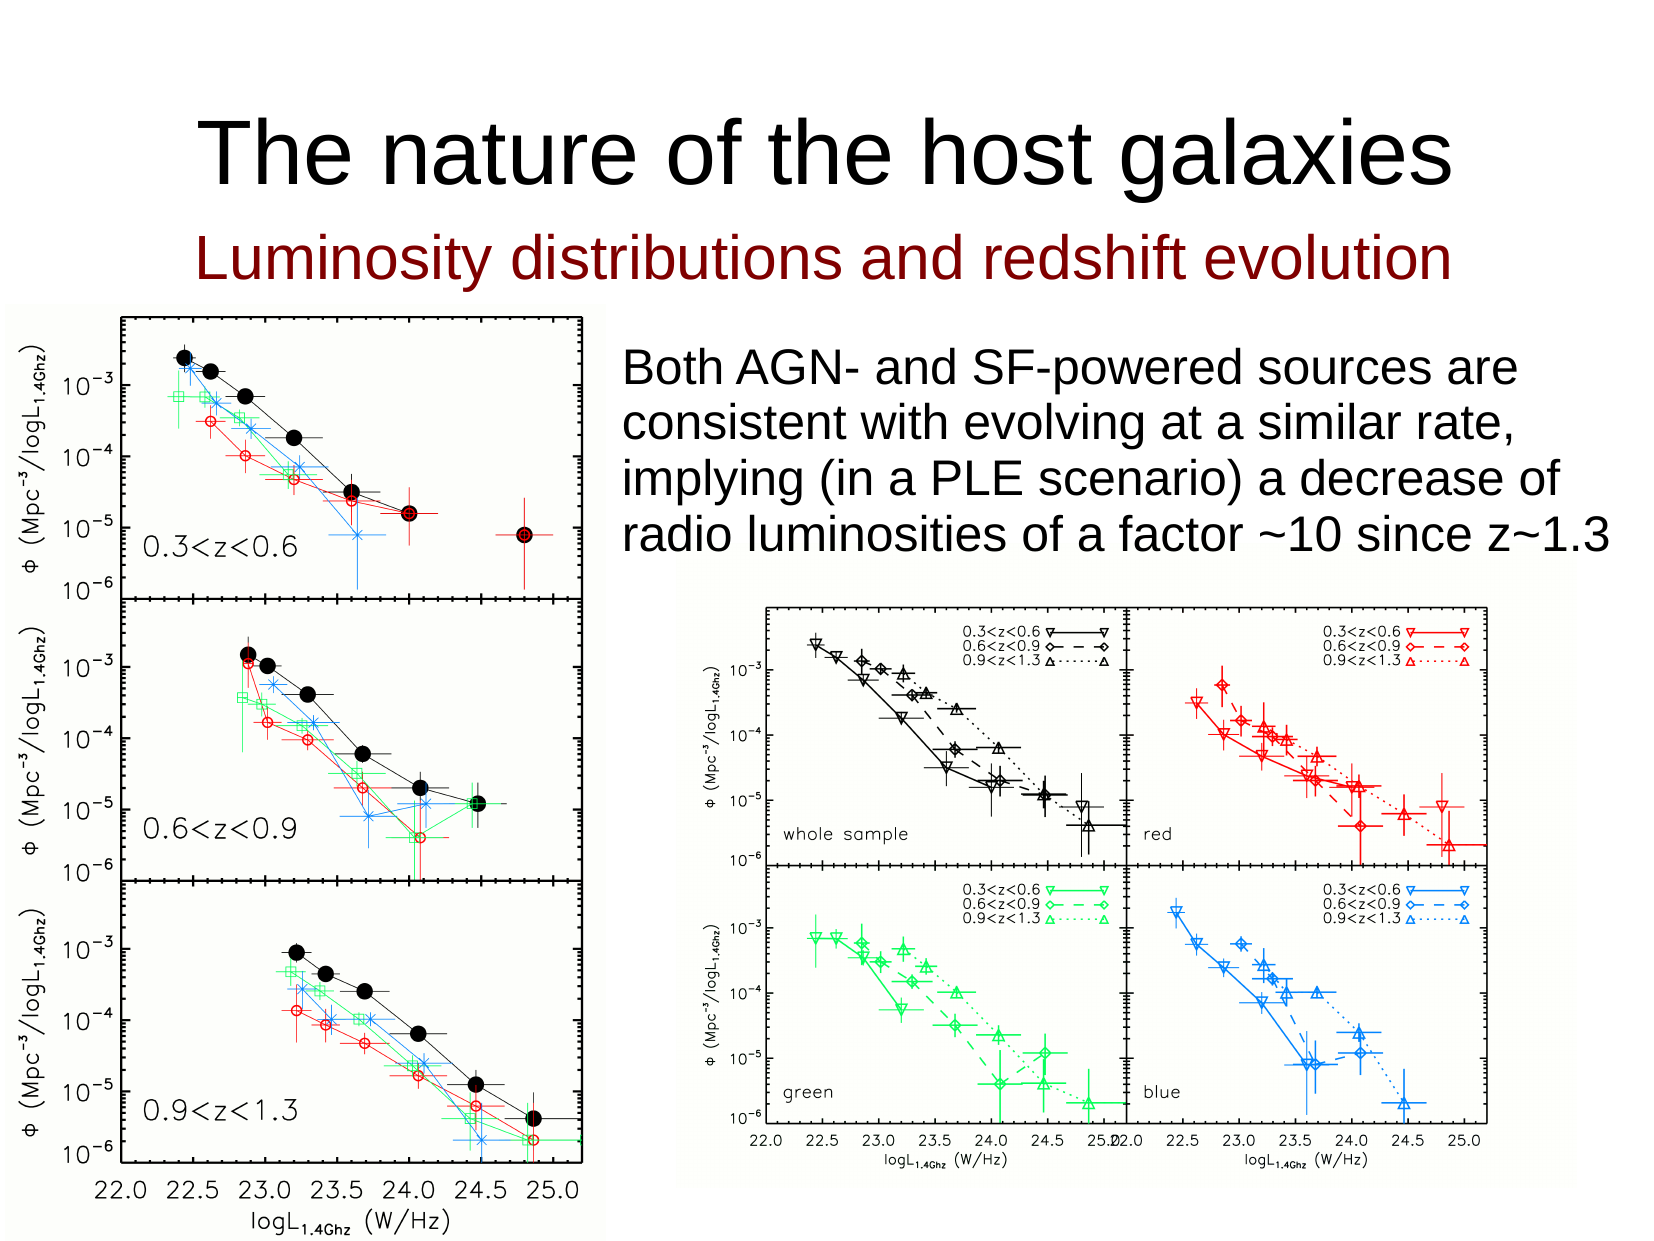

# The nature of the host galaxies
Luminosity distributions and redshift evolution
Both AGN- and SF-powered sources are consistent with evolving at a similar rate, implying (in a PLE scenario) a decrease of radio luminosities of a factor ~10 since z~1.3